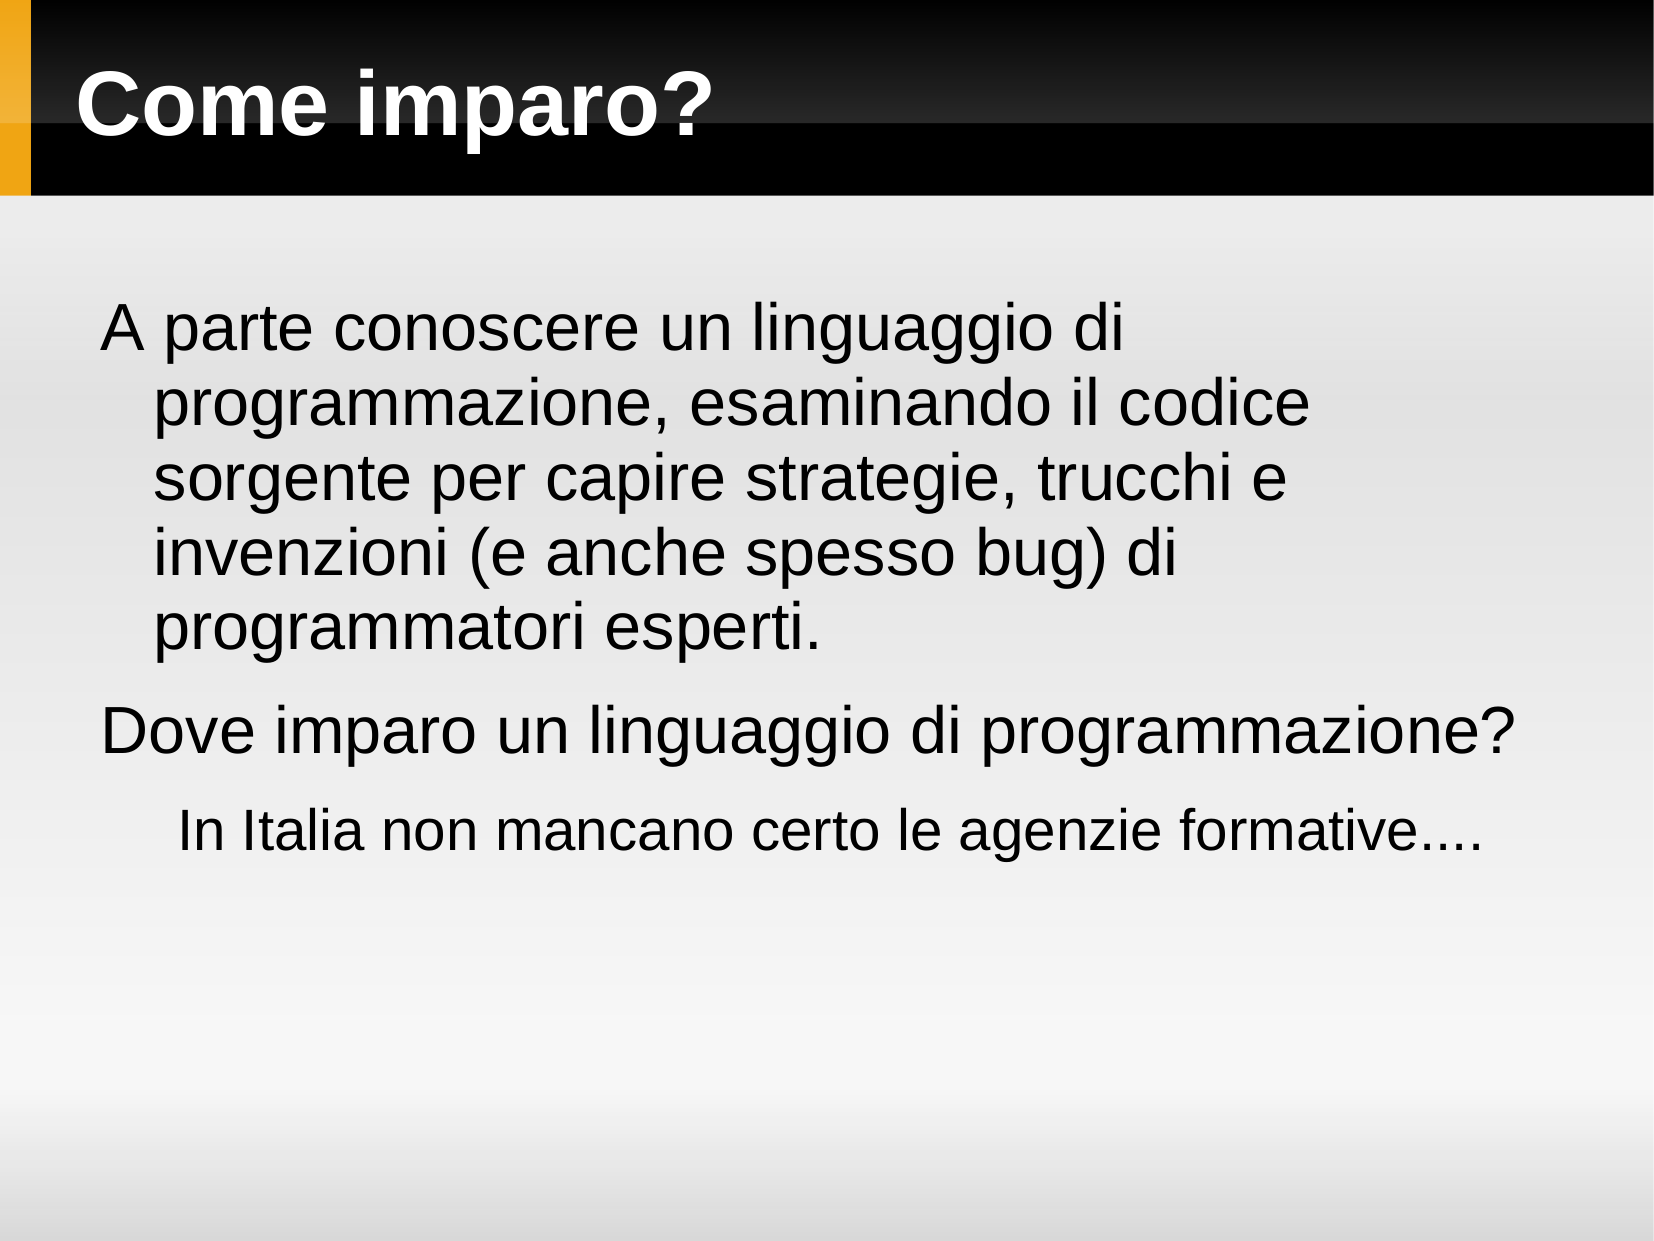

# Come imparo?
A parte conoscere un linguaggio di programmazione, esaminando il codice sorgente per capire strategie, trucchi e invenzioni (e anche spesso bug) di programmatori esperti.
Dove imparo un linguaggio di programmazione?
In Italia non mancano certo le agenzie formative....